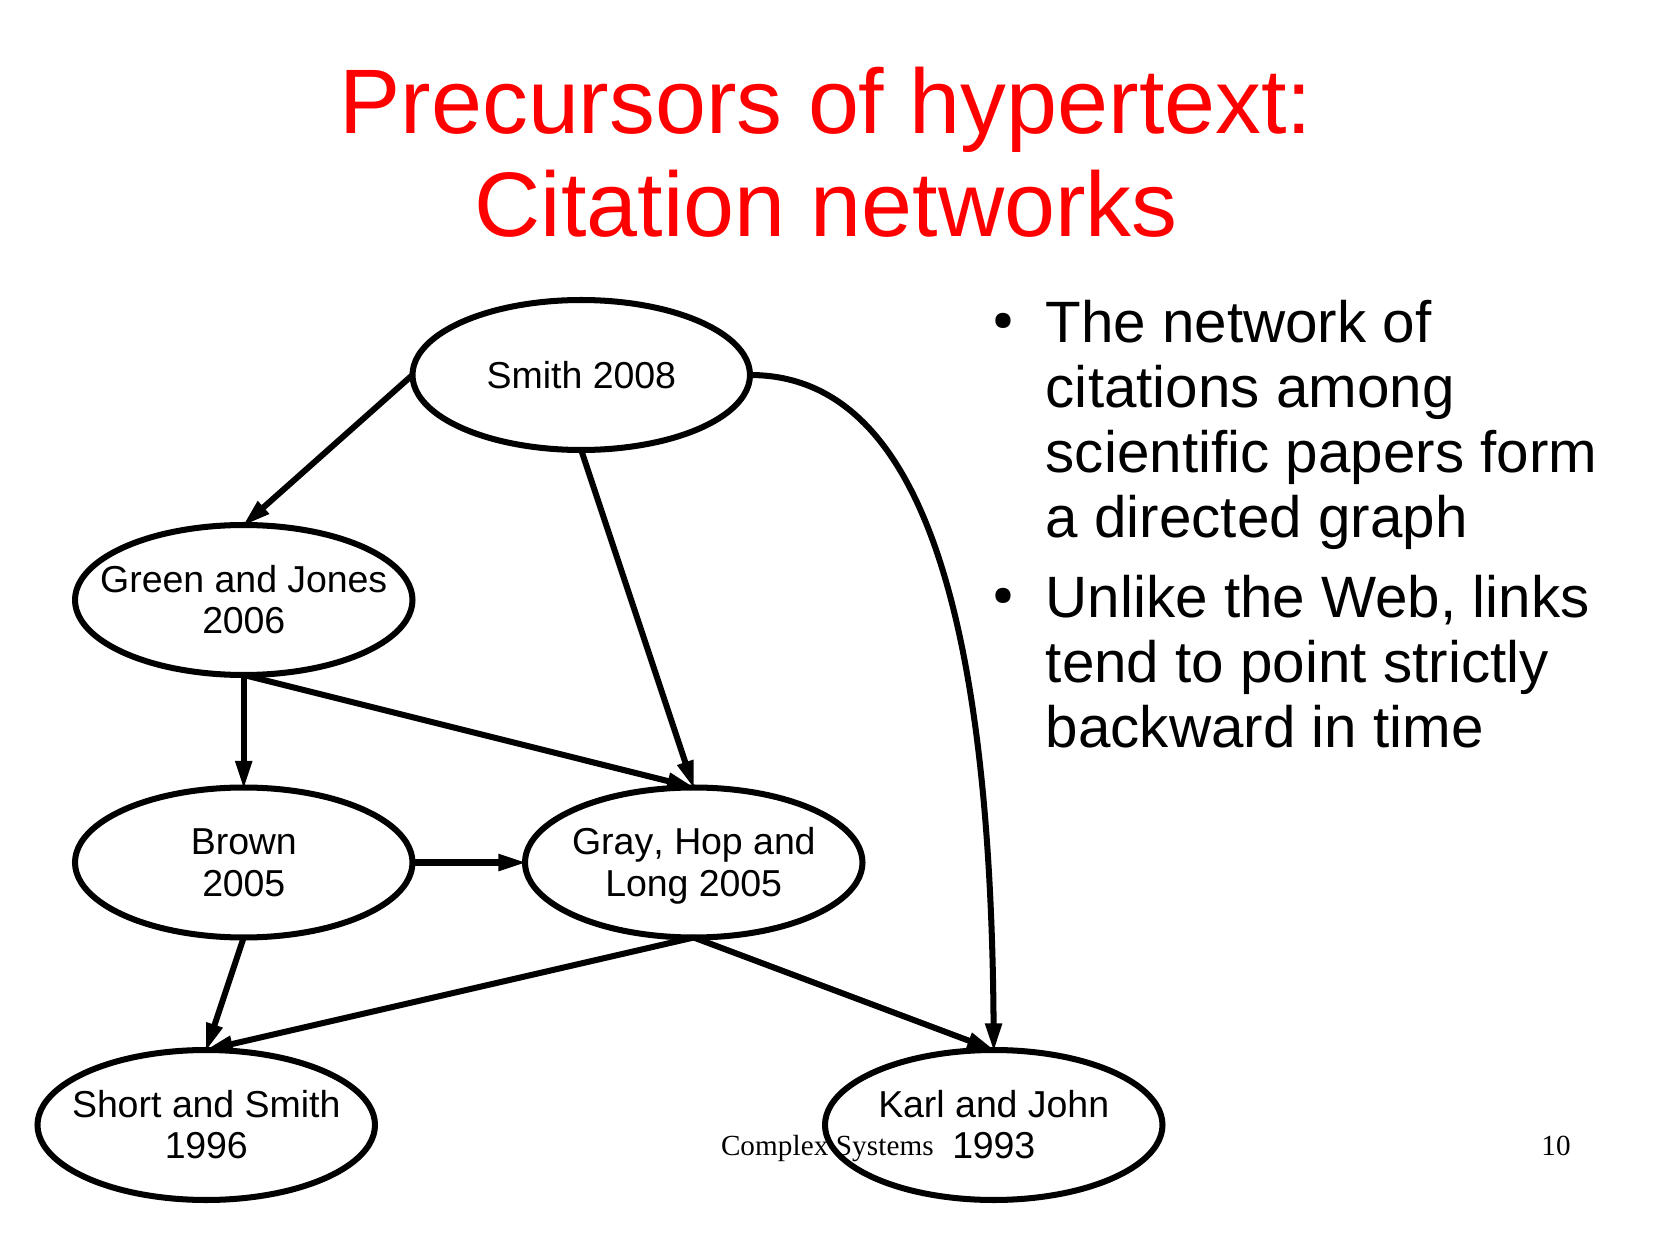

# Precursors of hypertext: Citation networks
The network of citations among scientific papers form a directed graph
Unlike the Web, links tend to point strictly backward in time
Smith 2008
Green and Jones
2006
Brown
2005
Gray, Hop and
Long 2005
Short and Smith
1996
Karl and John
1993
Complex Systems
10